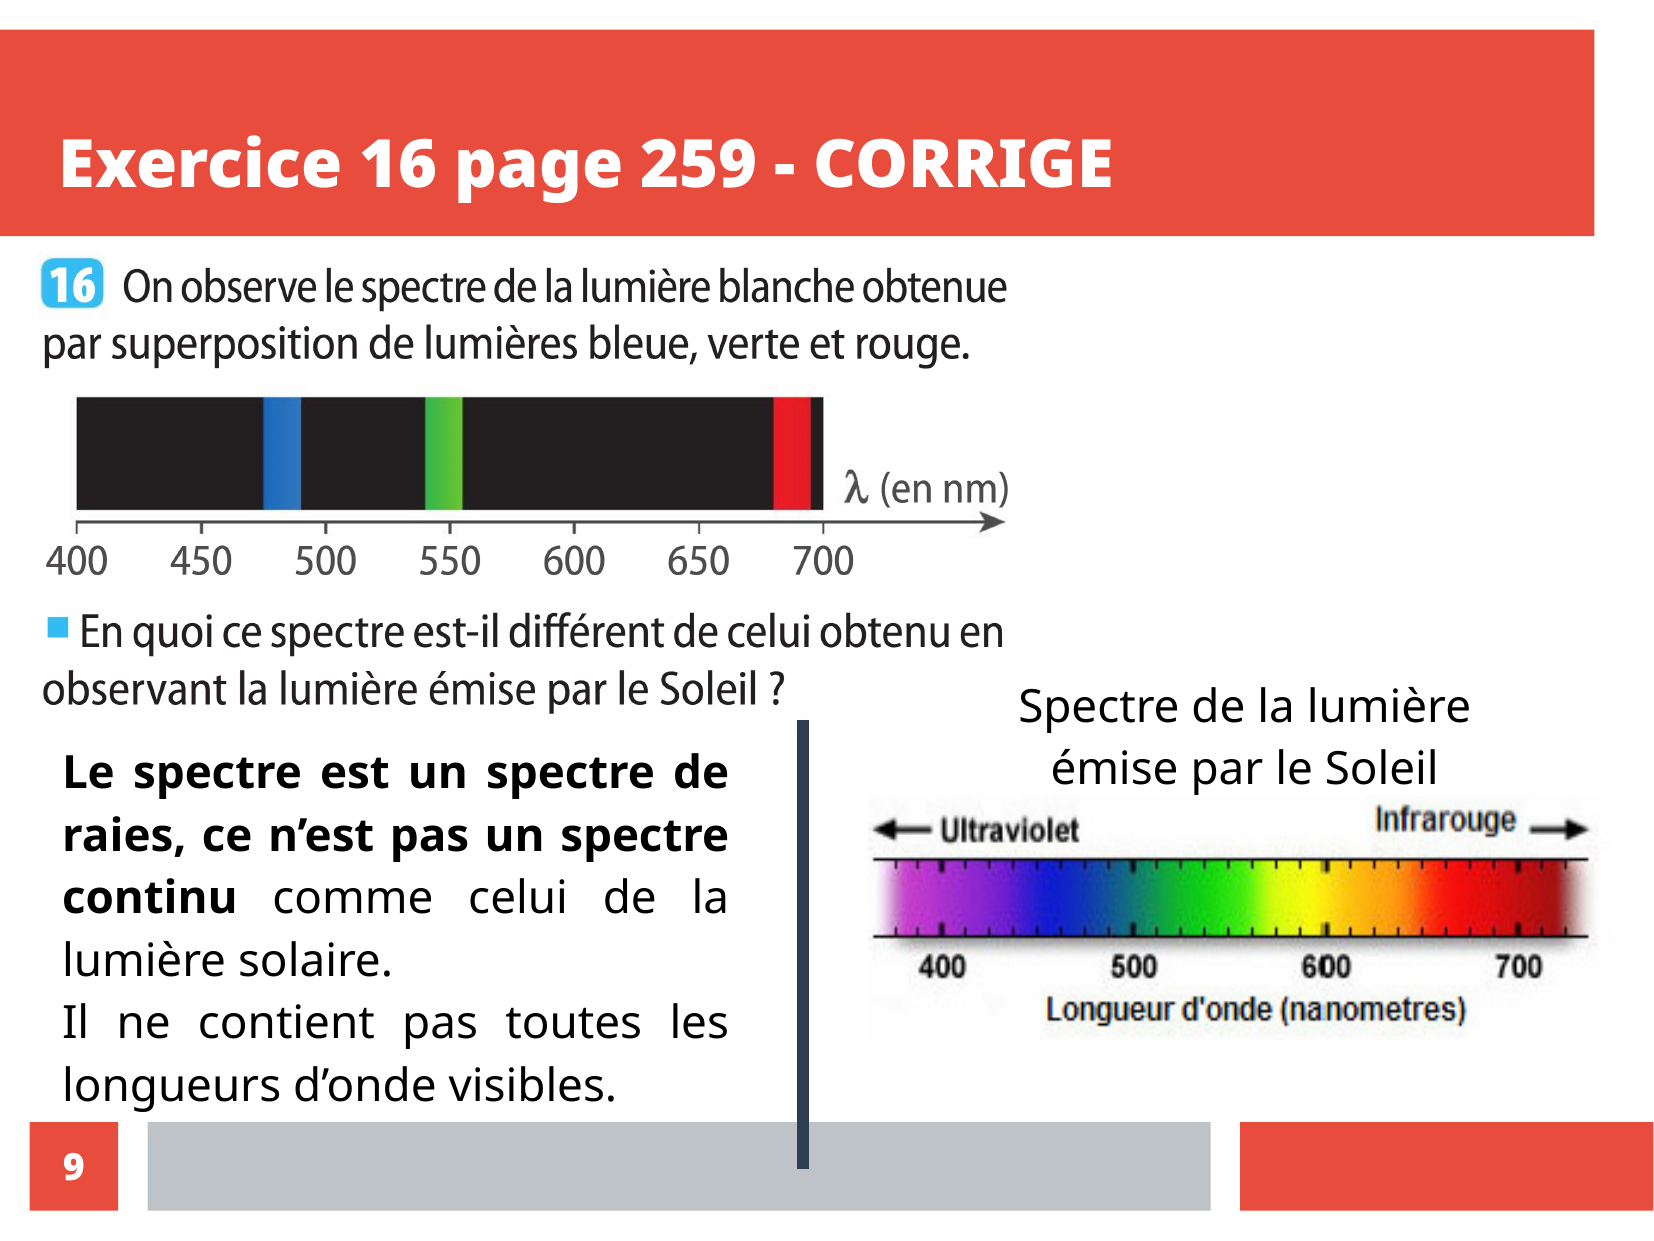

# Exercice 16 page 259 - CORRIGE
Spectre de la lumière
émise par le Soleil
Le spectre est un spectre de raies, ce n’est pas un spectre continu comme celui de la lumière solaire.
Il ne contient pas toutes les longueurs d’onde visibles.
9